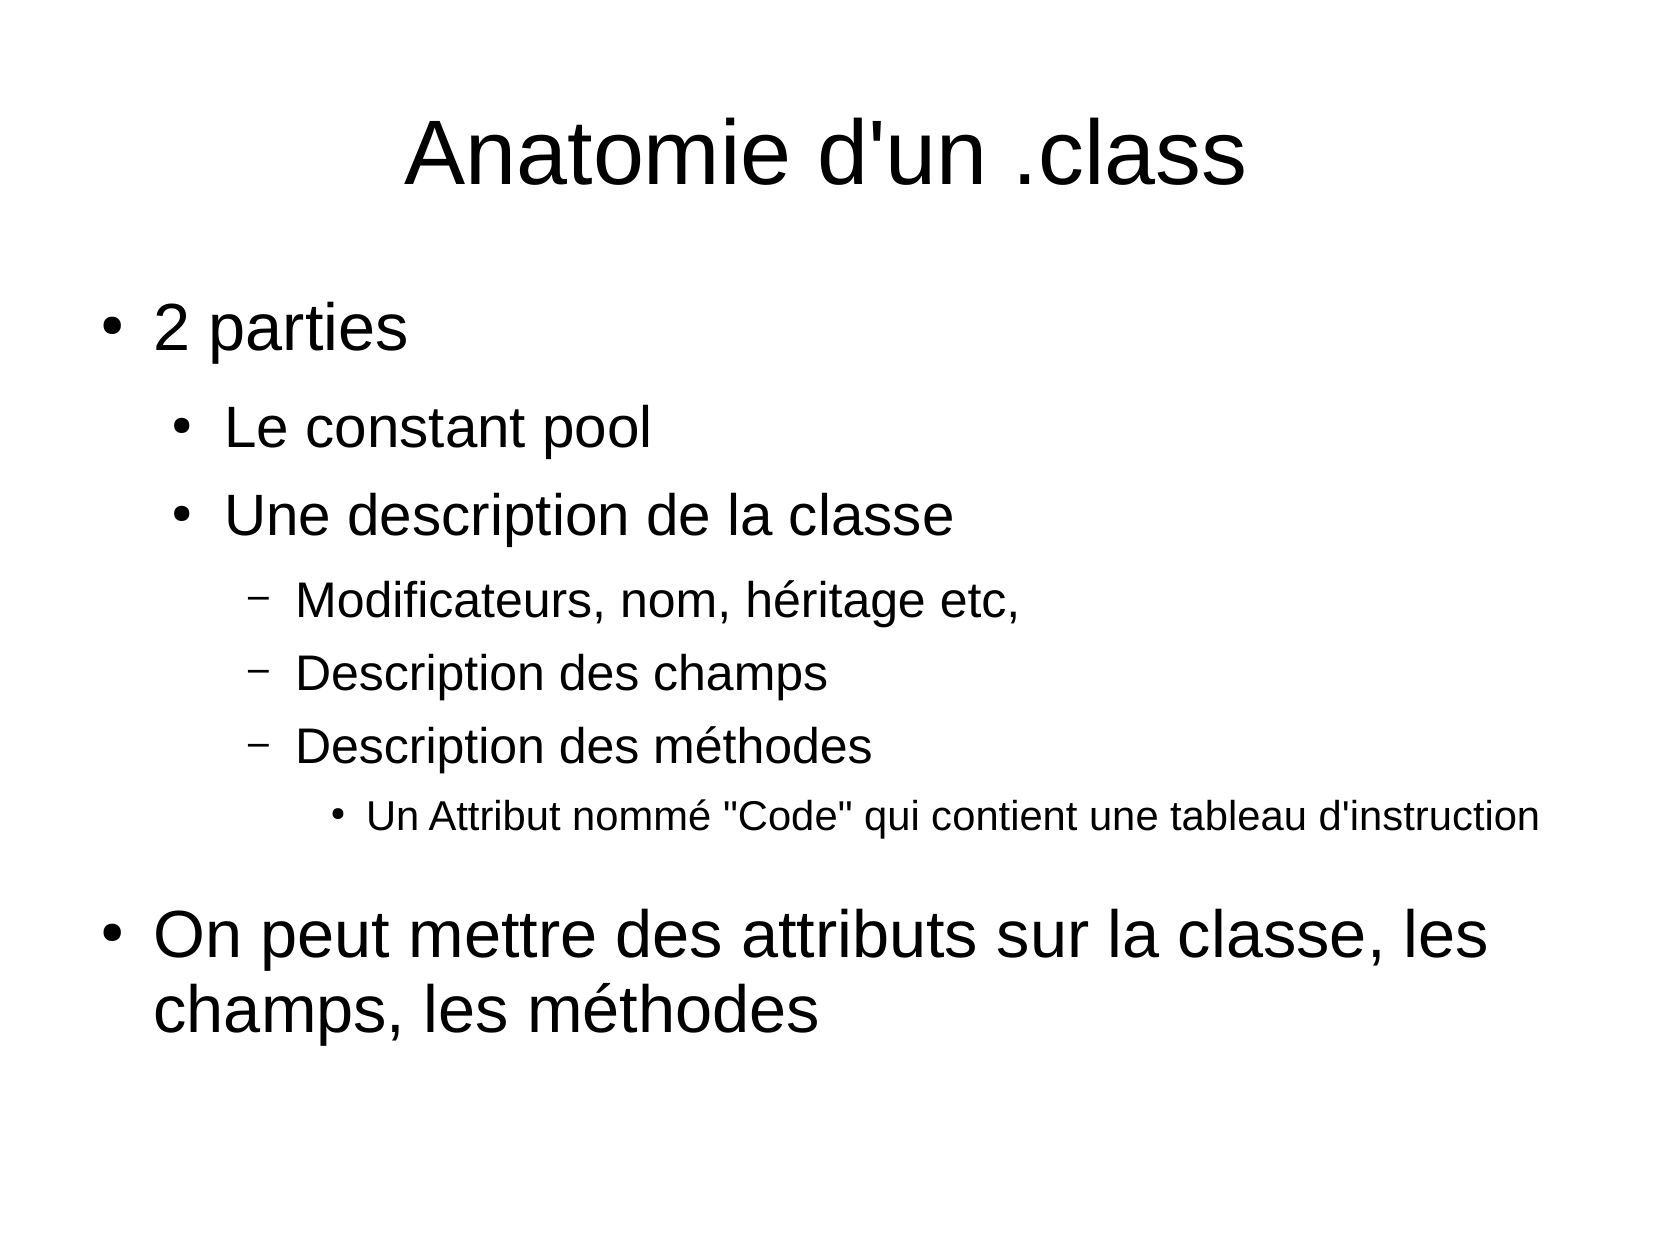

# Anatomie d'un .class
2 parties
Le constant pool
Une description de la classe
Modificateurs, nom, héritage etc,
Description des champs
Description des méthodes
Un Attribut nommé "Code" qui contient une tableau d'instruction
On peut mettre des attributs sur la classe, les champs, les méthodes